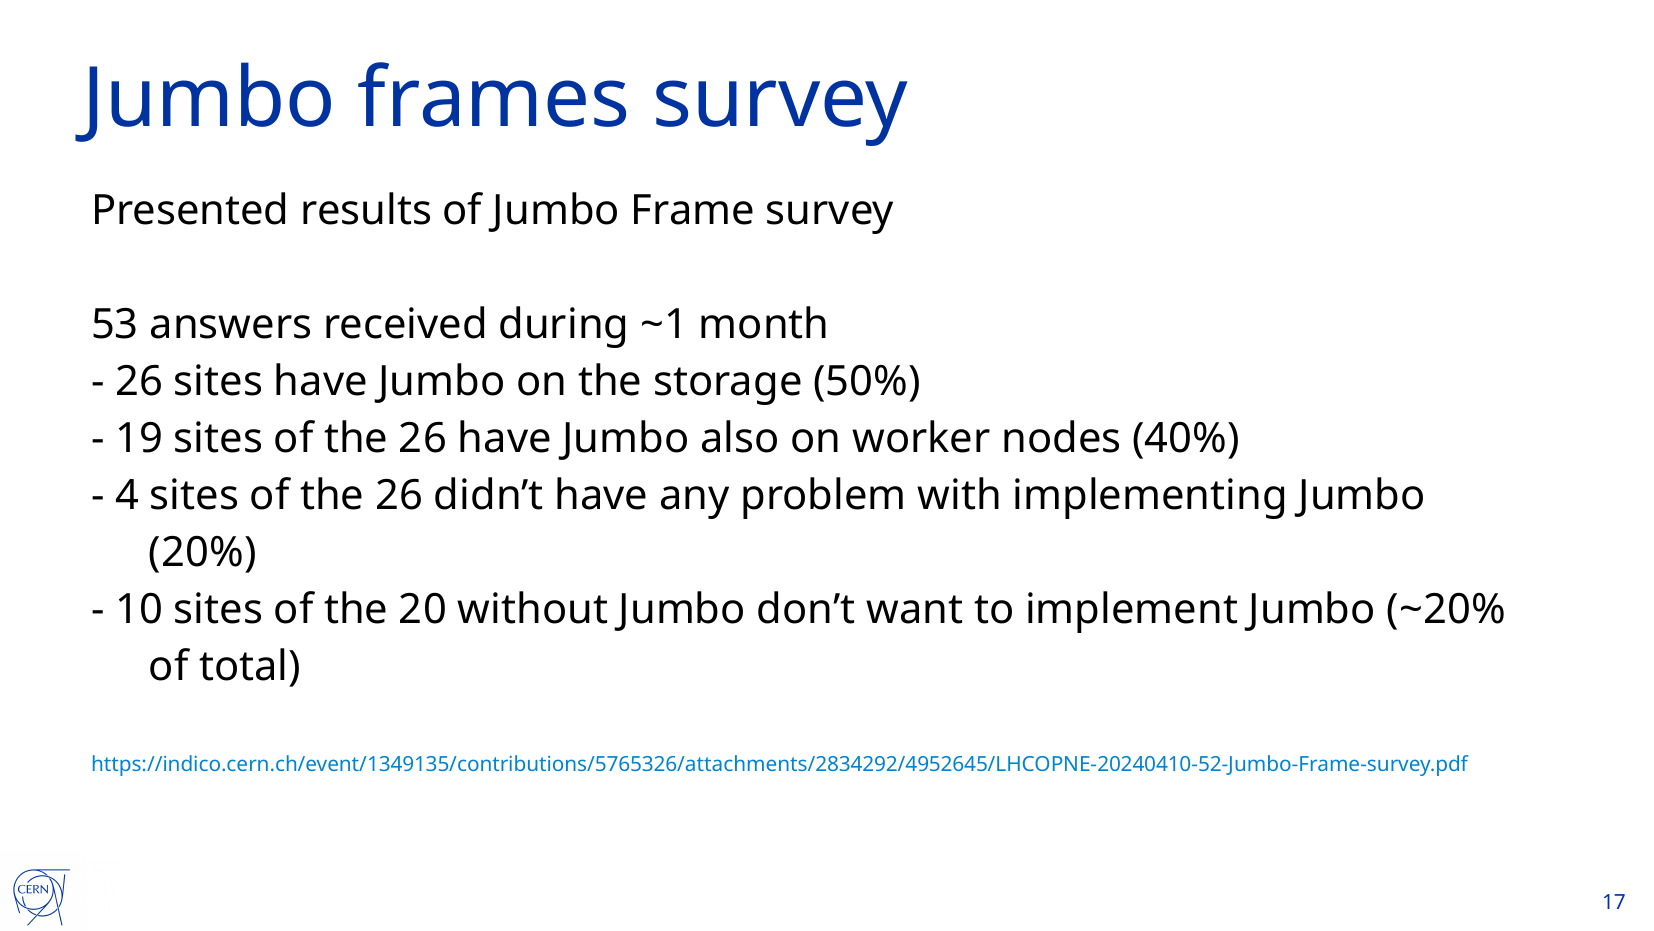

# Jumbo frames survey
Presented results of Jumbo Frame survey
53 answers received during ~1 month
- 26 sites have Jumbo on the storage (50%)
- 19 sites of the 26 have Jumbo also on worker nodes (40%)
- 4 sites of the 26 didn’t have any problem with implementing Jumbo (20%)
- 10 sites of the 20 without Jumbo don’t want to implement Jumbo (~20% of total)
https://indico.cern.ch/event/1349135/contributions/5765326/attachments/2834292/4952645/LHCOPNE-20240410-52-Jumbo-Frame-survey.pdf
17